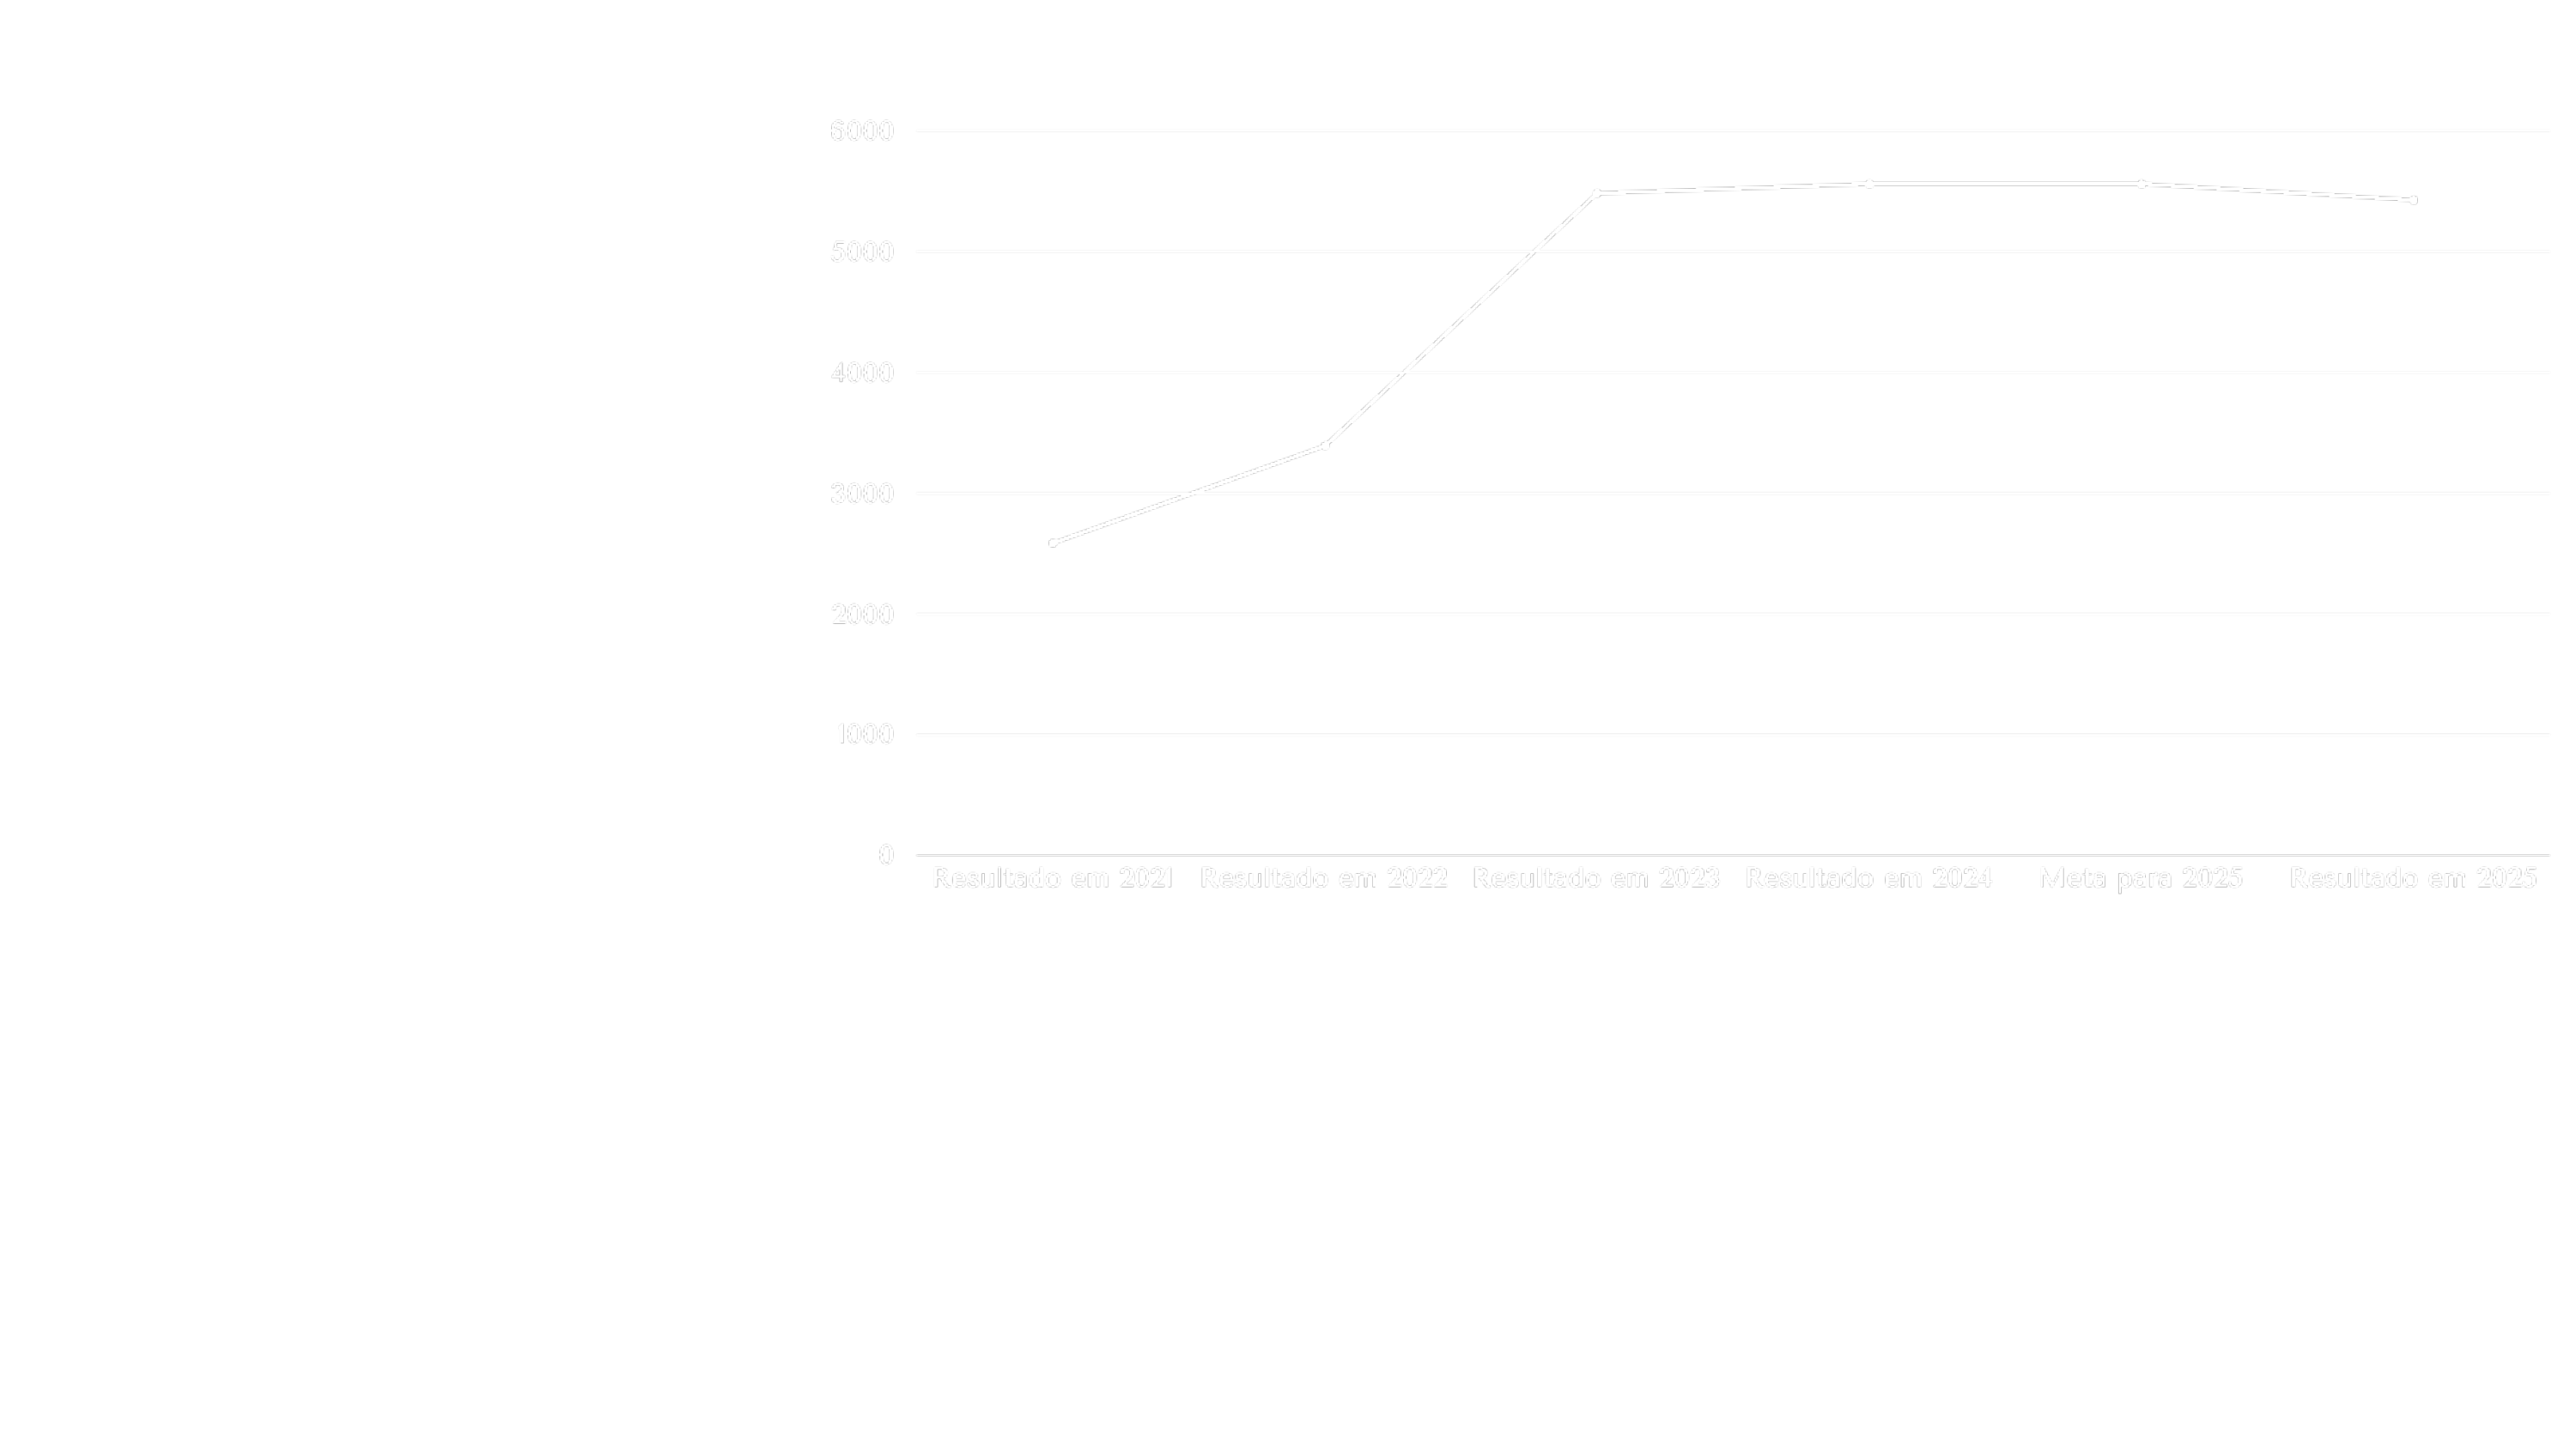

Indicador - Consumo de Embalagens Retornáveis para Água Mineral
Unidade de medida: Unidades.
Definição da Meta: Manter o consumo de água envasada do ano anterior.
Resultado de 2021 - 2586
Resultado de 2022 - 3393
Resultado de 2023 - 5.485
Resultado de 2024 - 5.561
Meta para 2025 - 5.561
Resultado de 2025 - 5.428